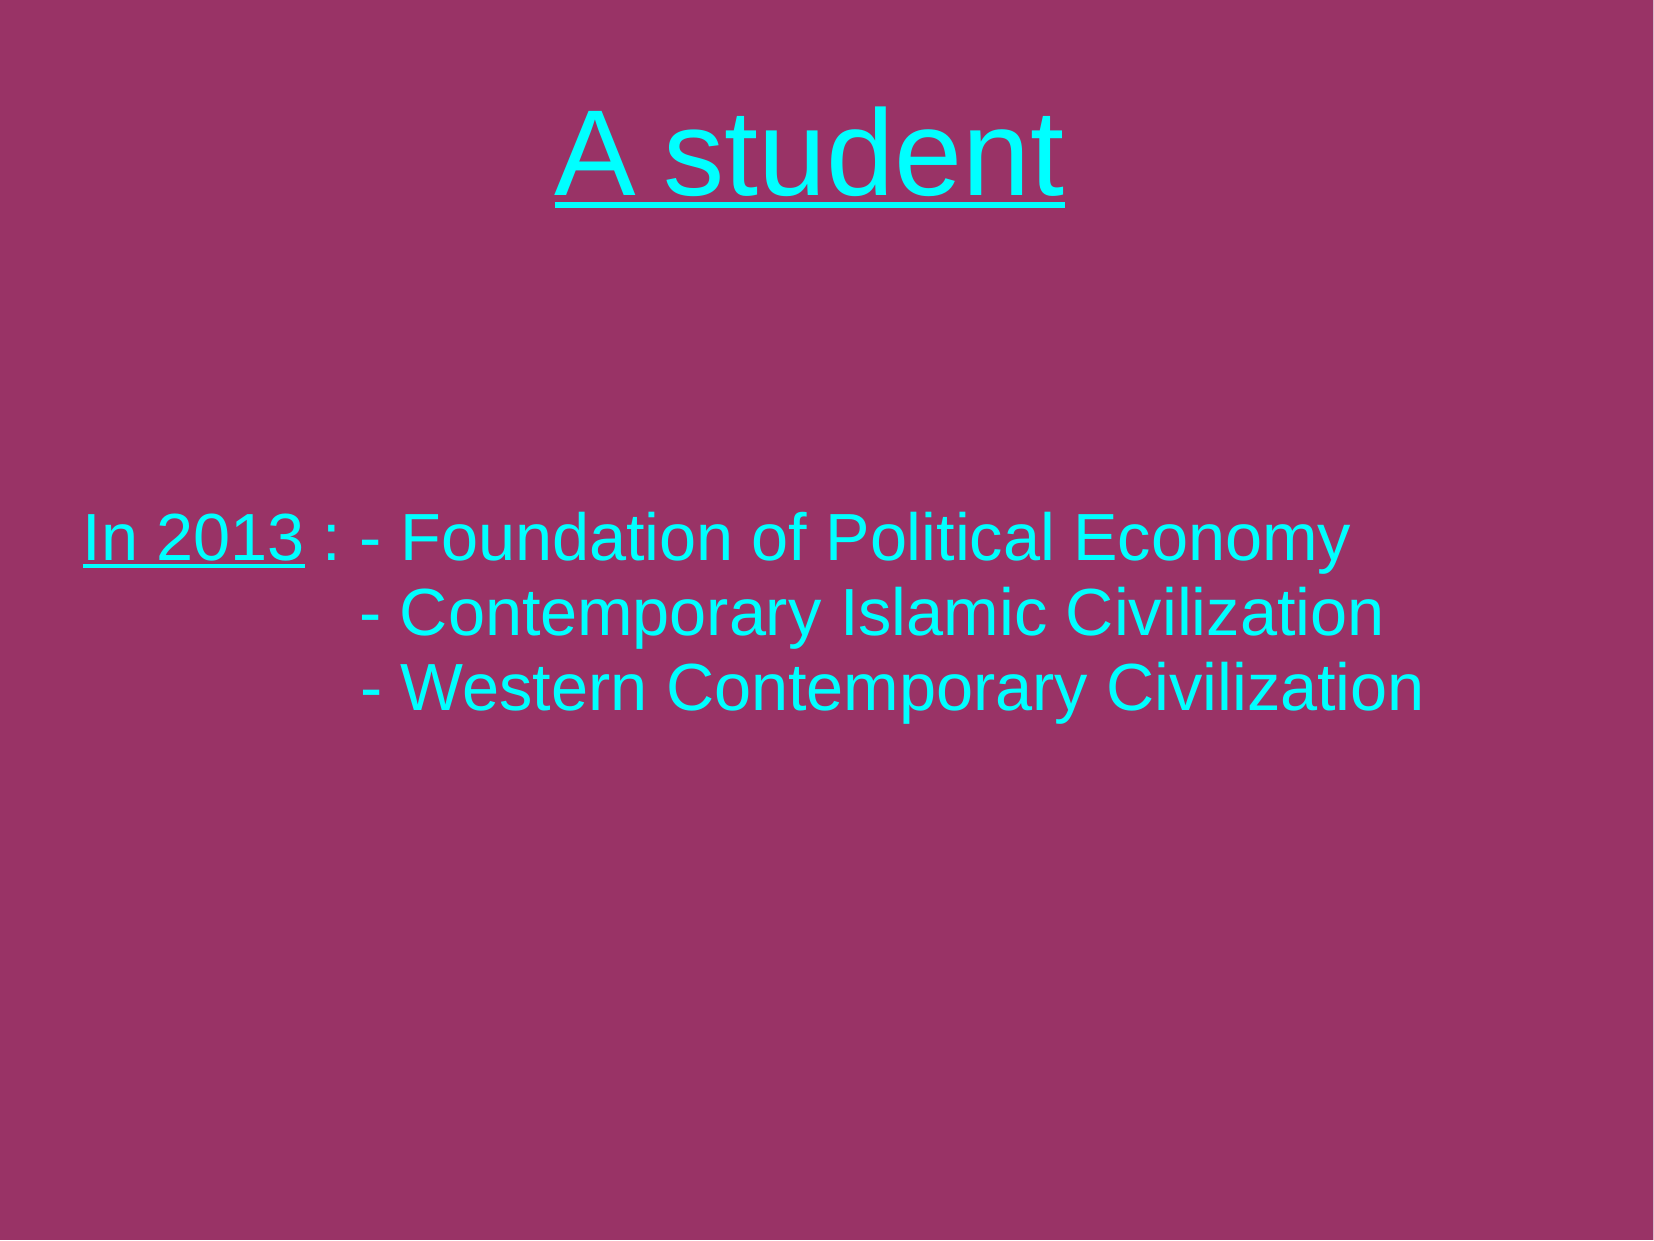

# A student
In 2013 : - Foundation of Political Economy - Contemporary Islamic Civilization
 - Western Contemporary Civilization